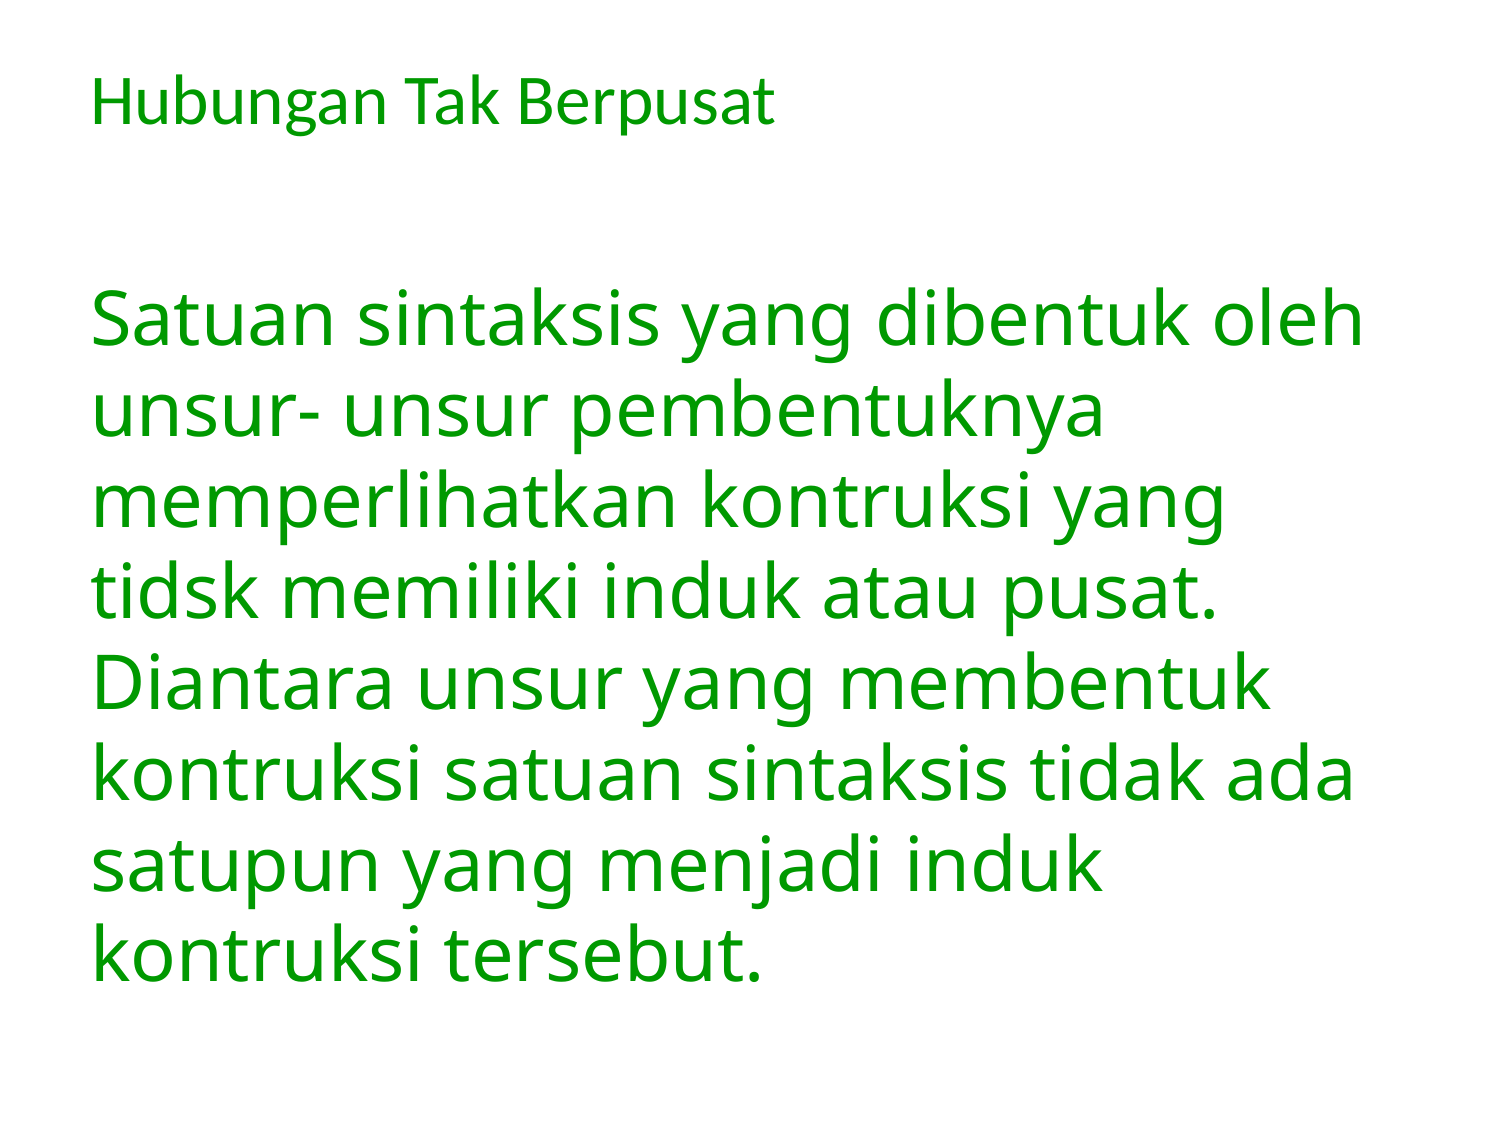

# Hubungan Tak Berpusat
Satuan sintaksis yang dibentuk oleh unsur- unsur pembentuknya memperlihatkan kontruksi yang tidsk memiliki induk atau pusat. Diantara unsur yang membentuk kontruksi satuan sintaksis tidak ada satupun yang menjadi induk kontruksi tersebut.